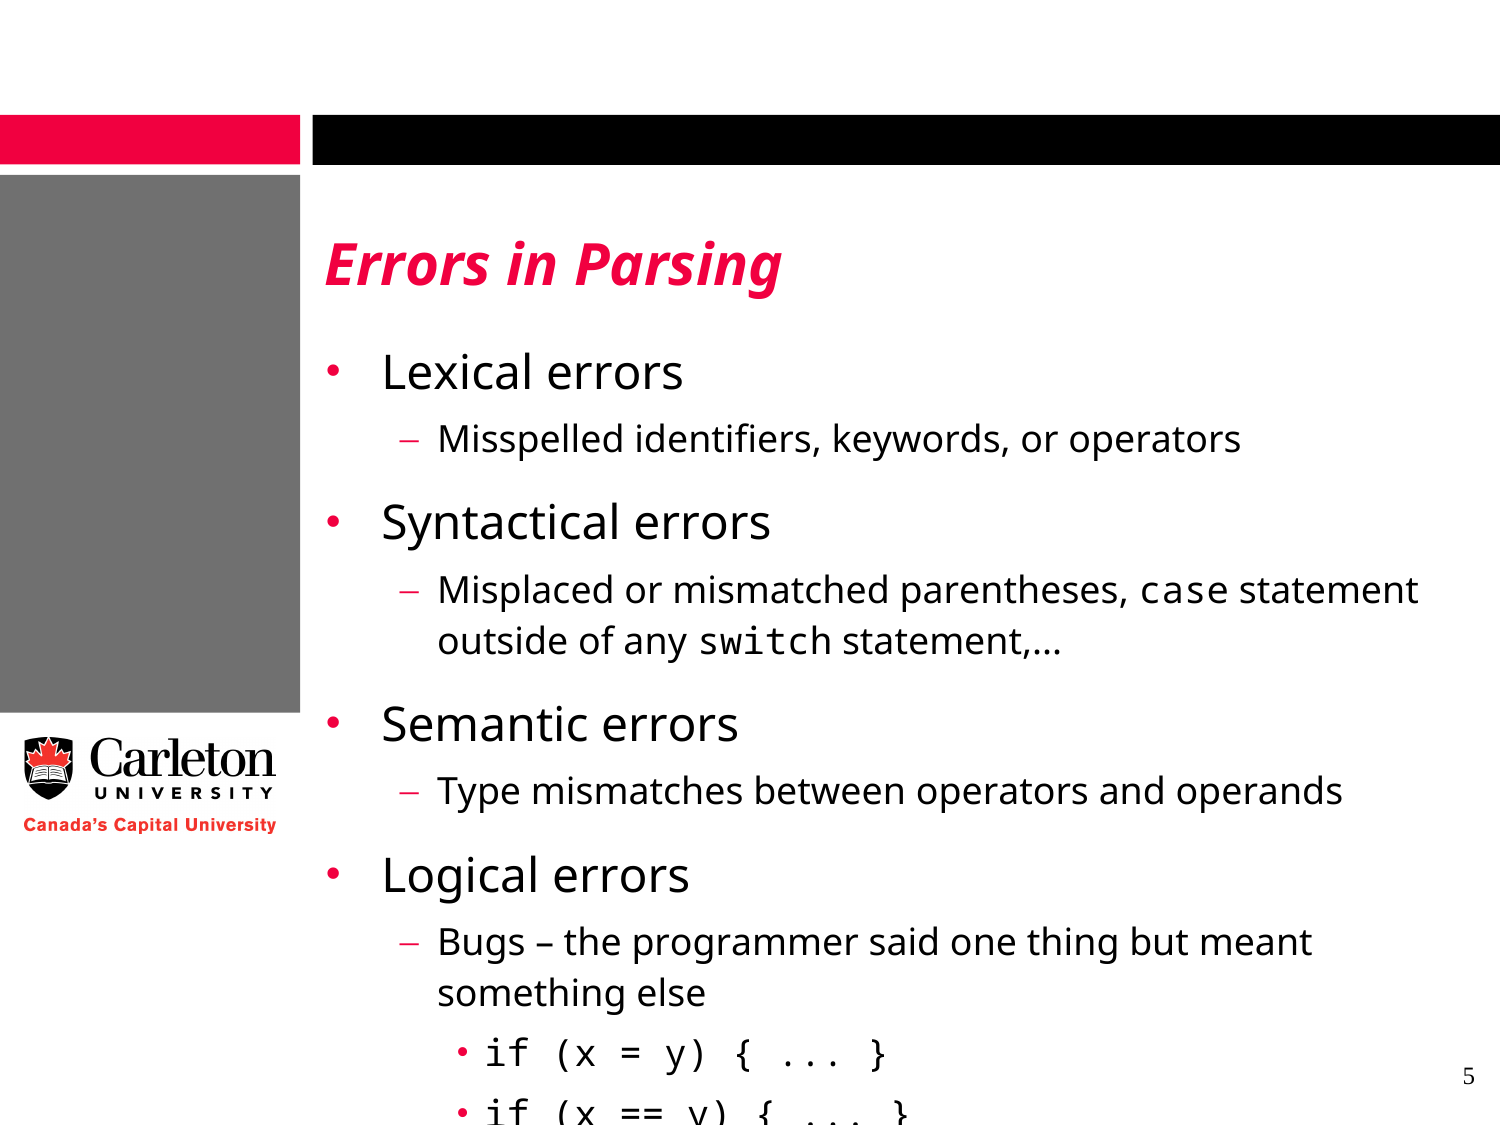

# Errors in Parsing
Lexical errors
Misspelled identifiers, keywords, or operators
Syntactical errors
Misplaced or mismatched parentheses, case statement outside of any switch statement,...
Semantic errors
Type mismatches between operators and operands
Logical errors
Bugs – the programmer said one thing but meant something else
if (x = y) { ... }
if (x == y) { ... }
5